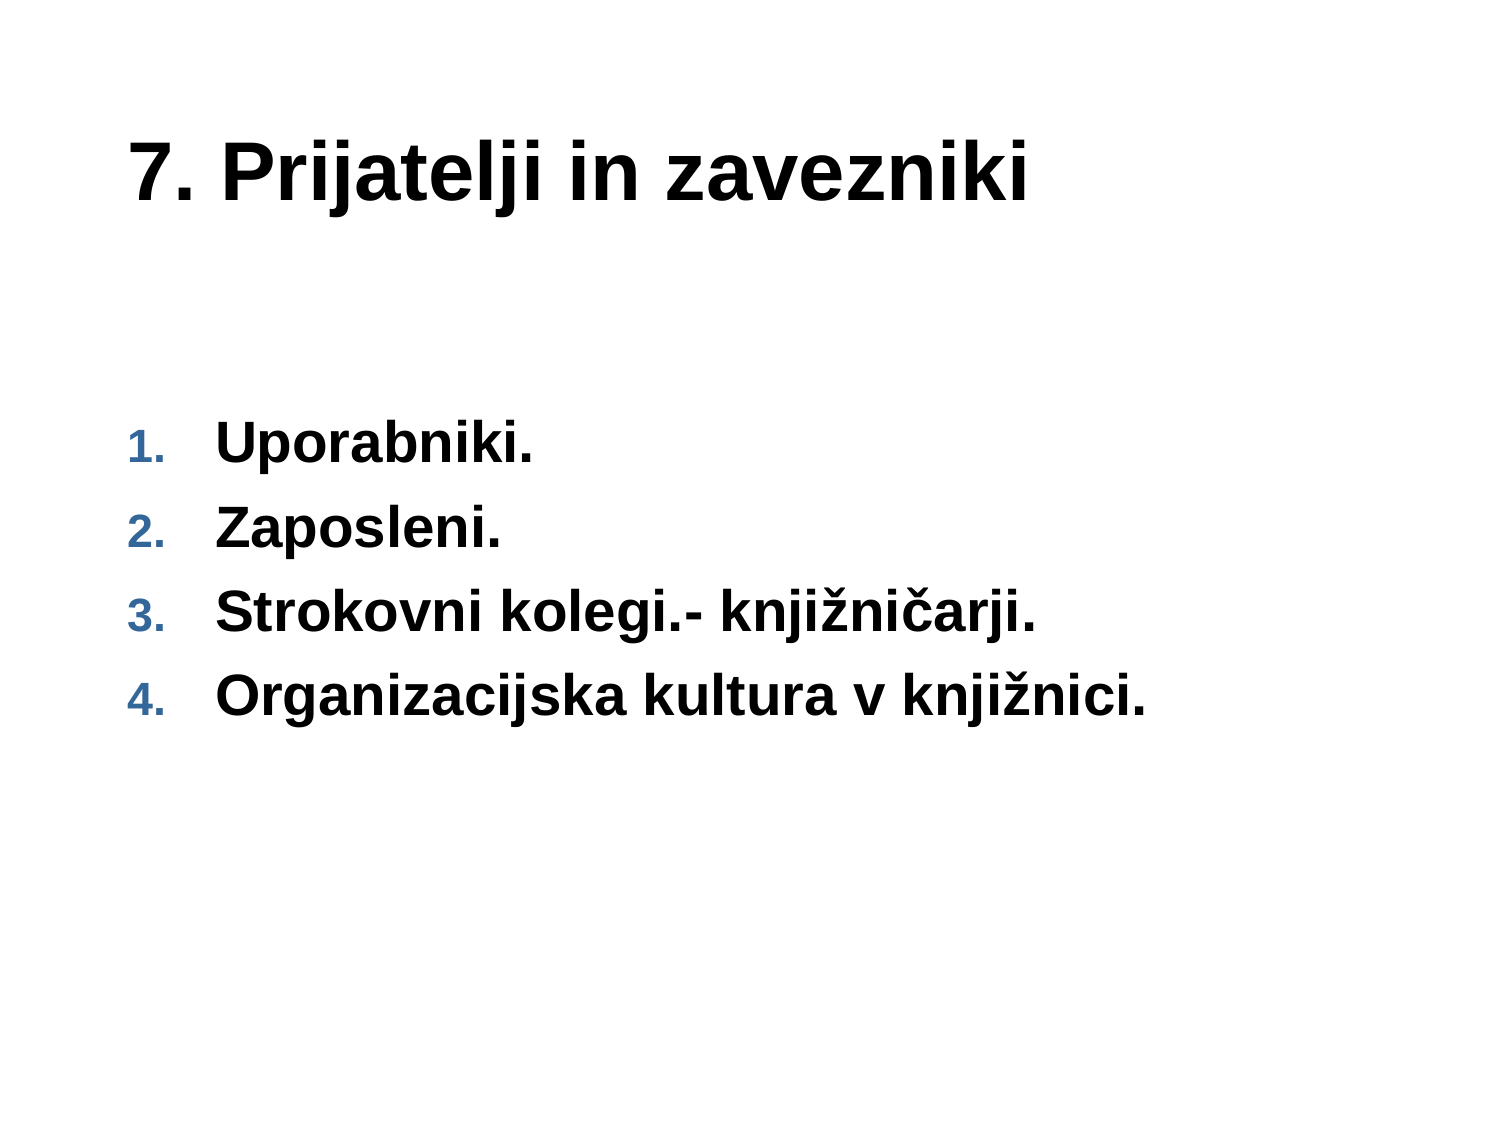

# 7. Prijatelji in zavezniki
Uporabniki.
Zaposleni.
Strokovni kolegi.- knjižničarji.
Organizacijska kultura v knjižnici.
Primoz Juznic, BINK, FF, Univerza v Ljubljani